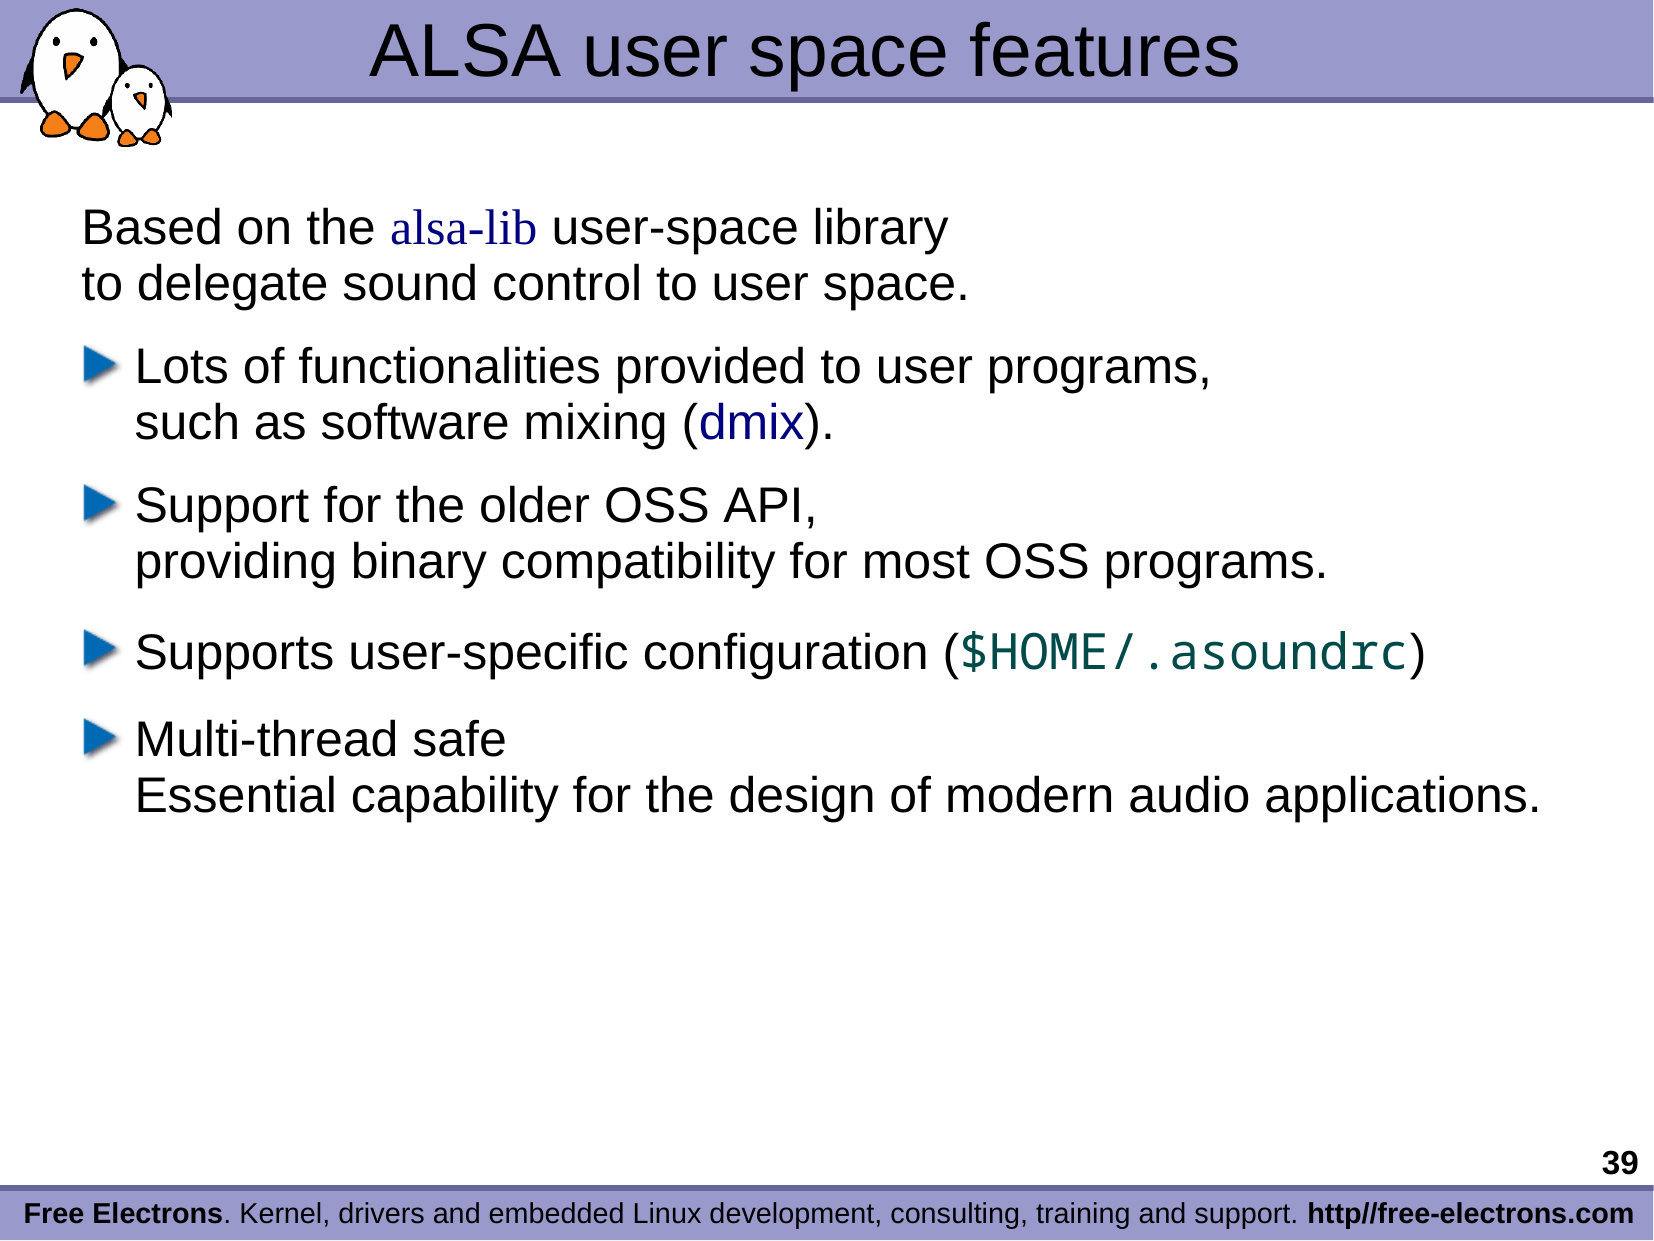

# ALSA user space features
Based on the alsa-lib user-space library
to delegate sound control to user space.
Lots of functionalities provided to user programs,
such as software mixing (dmix).
Support for the older OSS API,
providing binary compatibility for most OSS programs.
Supports user-specific configuration ($HOME/.asoundrc)
Multi-thread safe
Essential capability for the design of modern audio applications.